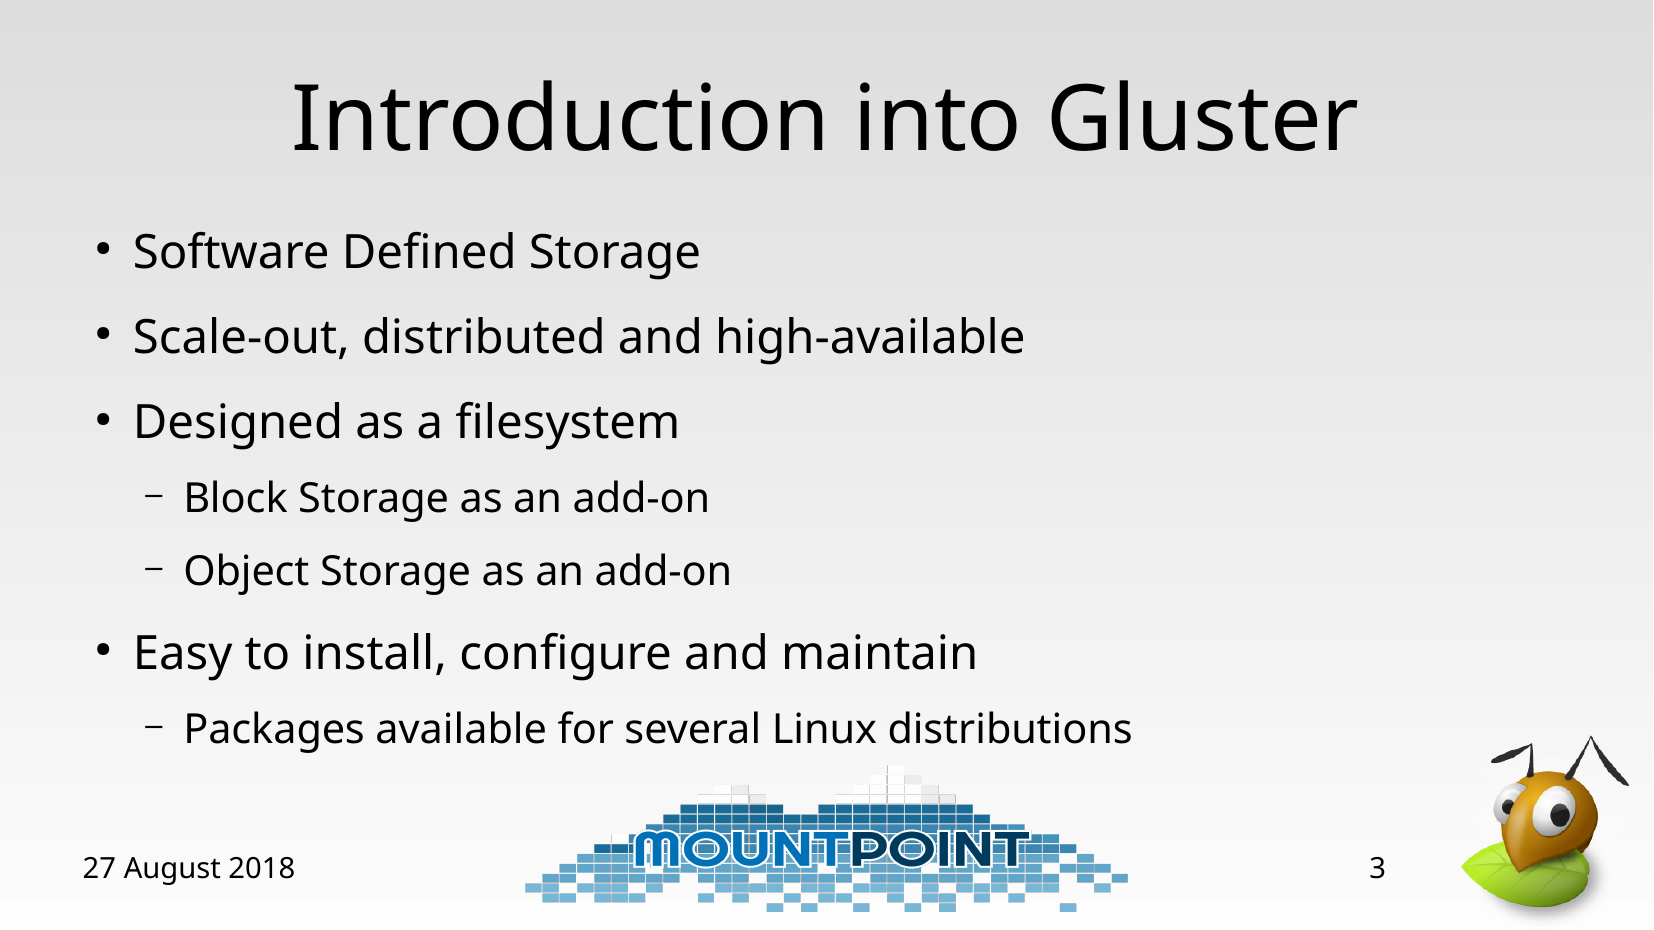

# Introduction into Gluster
Software Defined Storage
Scale-out, distributed and high-available
Designed as a filesystem
Block Storage as an add-on
Object Storage as an add-on
Easy to install, configure and maintain
Packages available for several Linux distributions
27 August 2018
3